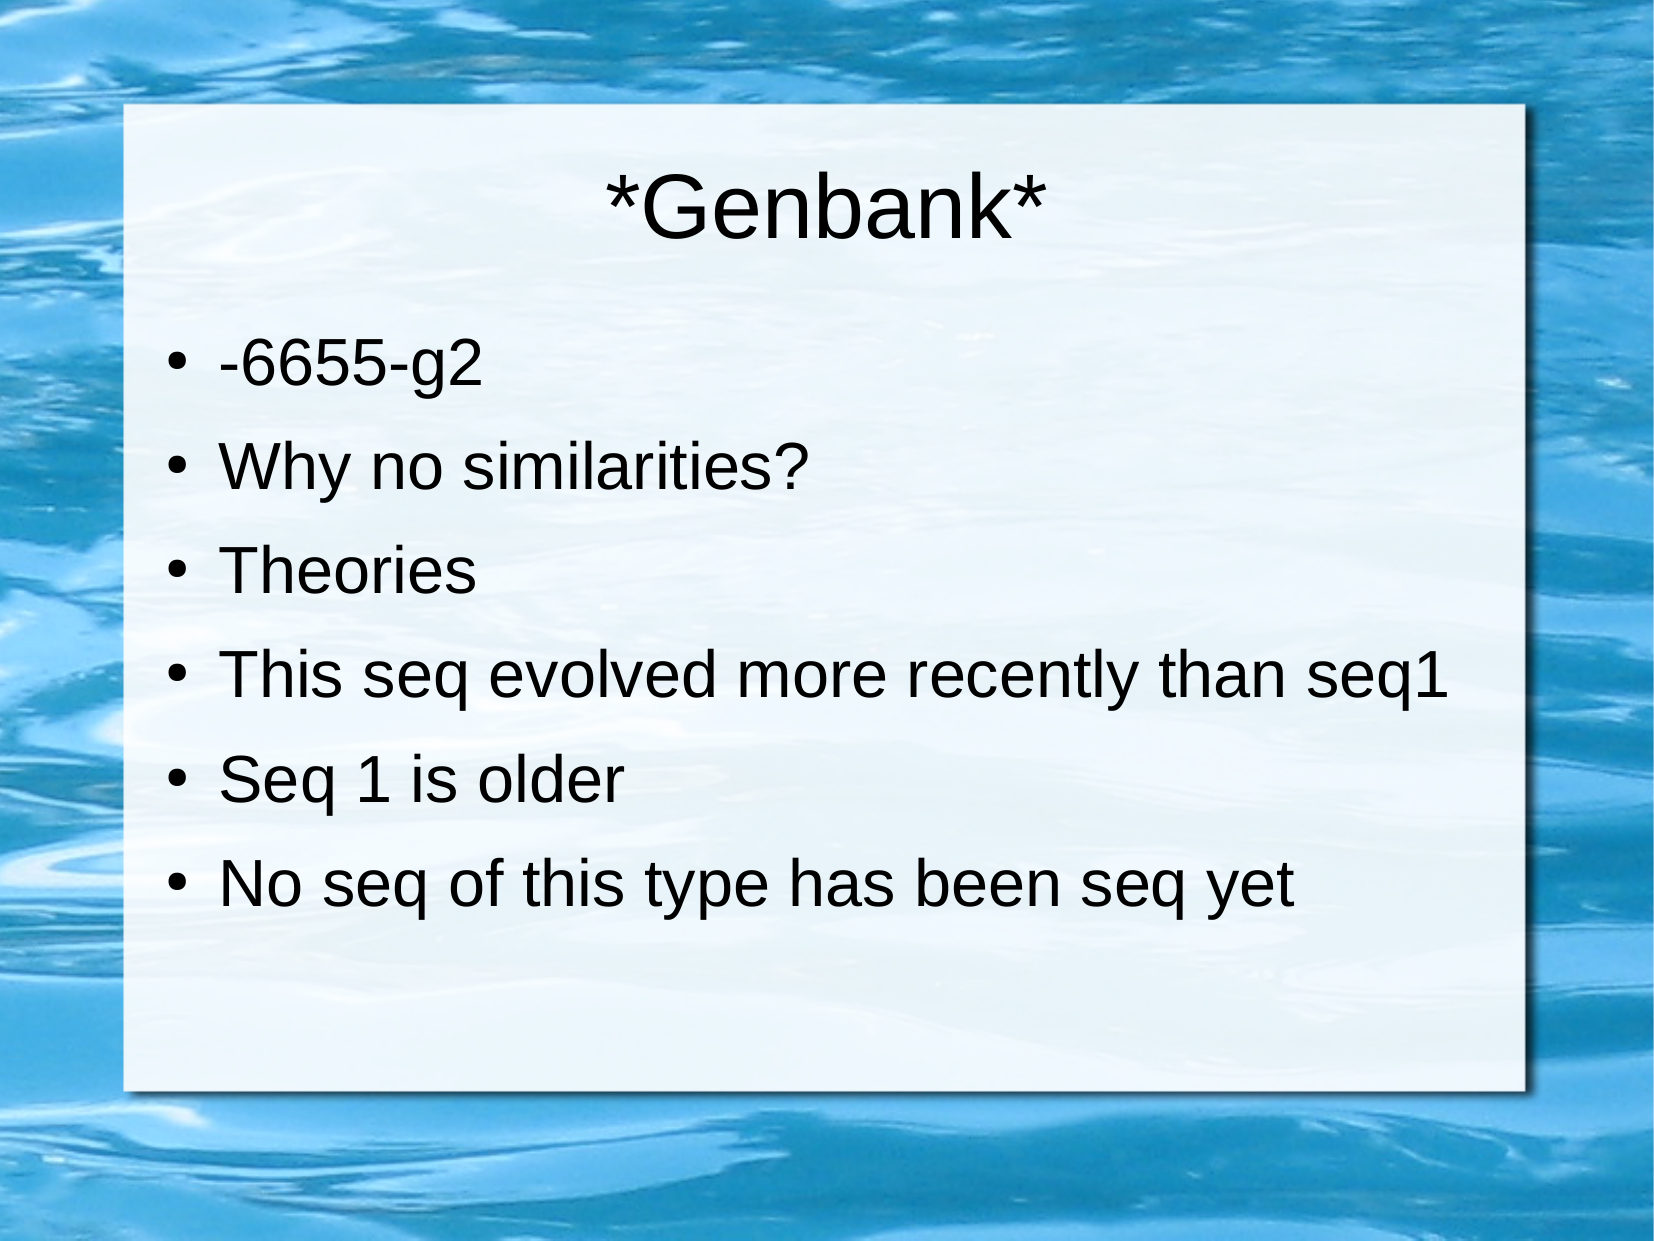

# *Genbank*
-6655-g2
Why no similarities?
Theories
This seq evolved more recently than seq1
Seq 1 is older
No seq of this type has been seq yet